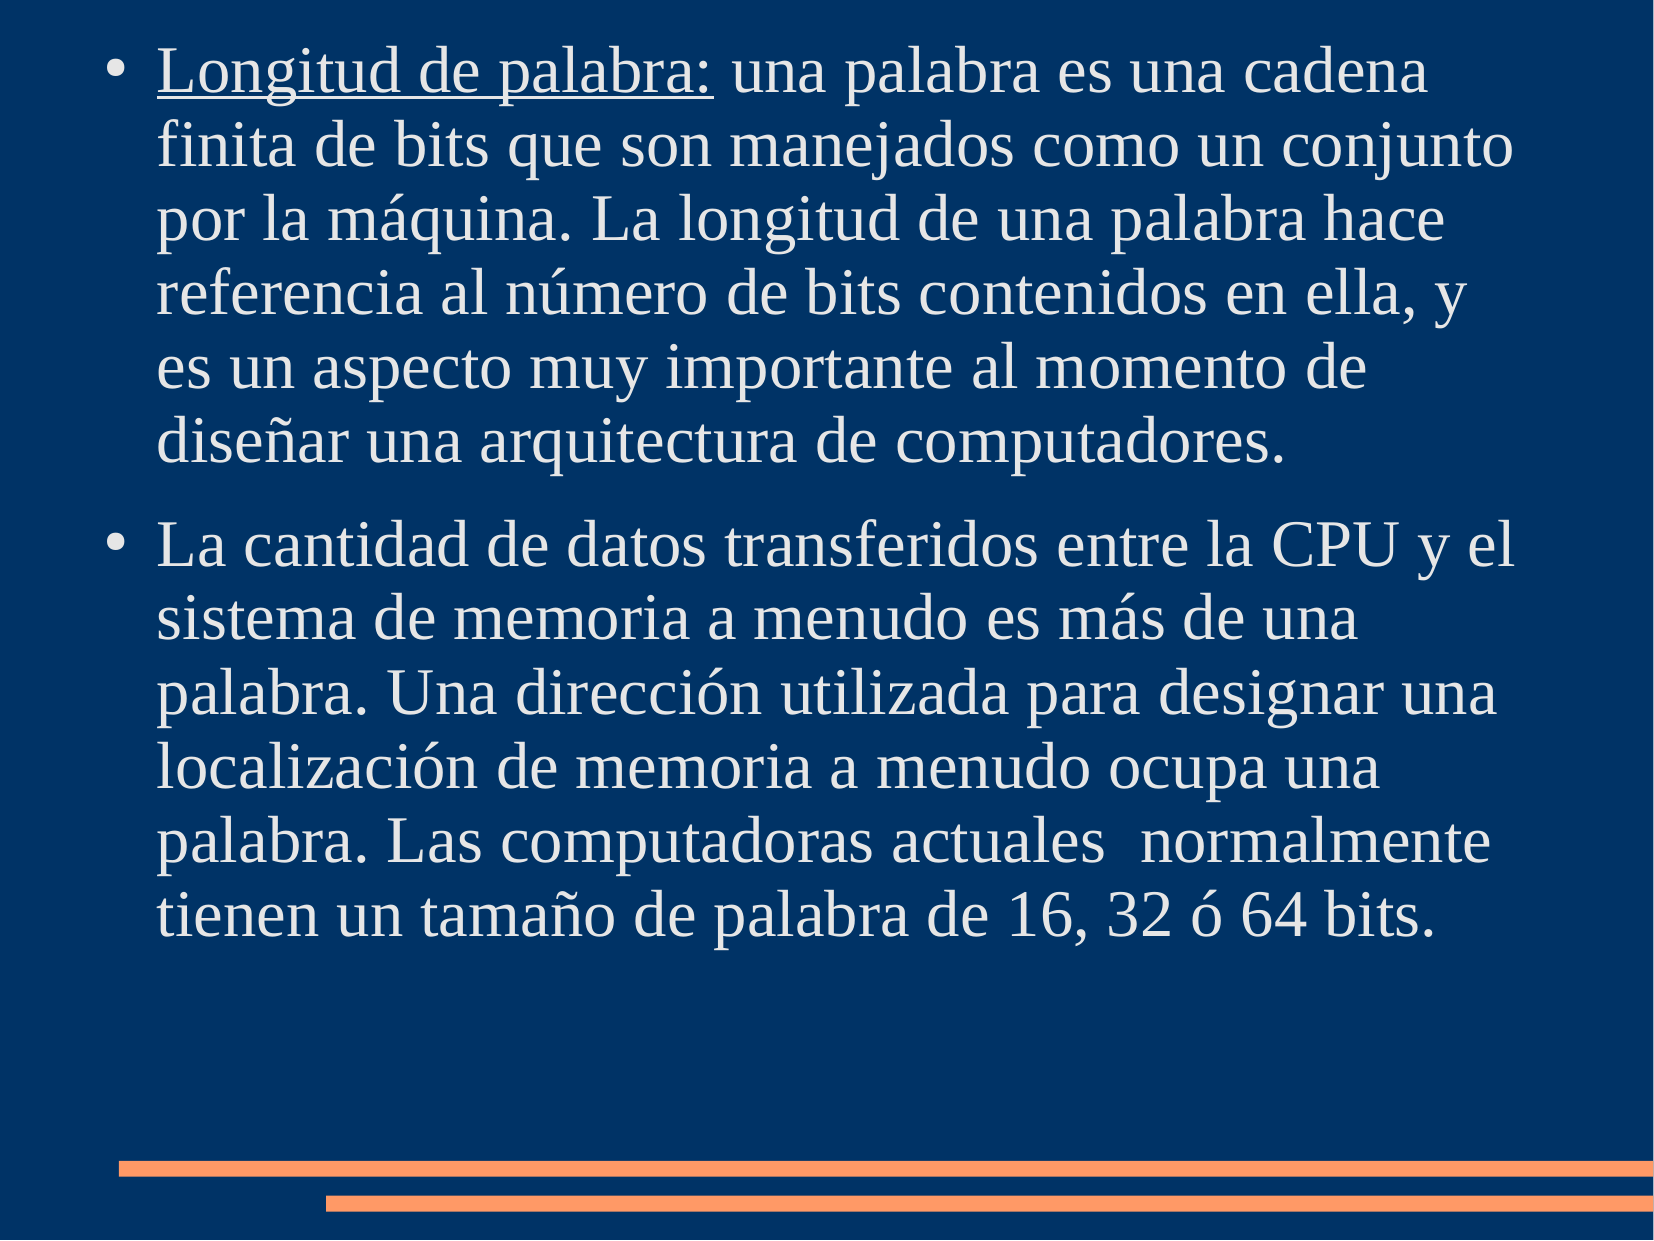

# Longitud de palabra: una palabra es una cadena finita de bits que son manejados como un conjunto por la máquina. La longitud de una palabra hace referencia al número de bits contenidos en ella, y es un aspecto muy importante al momento de diseñar una arquitectura de computadores.
La cantidad de datos transferidos entre la CPU y el sistema de memoria a menudo es más de una palabra. Una dirección utilizada para designar una localización de memoria a menudo ocupa una palabra. Las computadoras actuales normalmente tienen un tamaño de palabra de 16, 32 ó 64 bits.